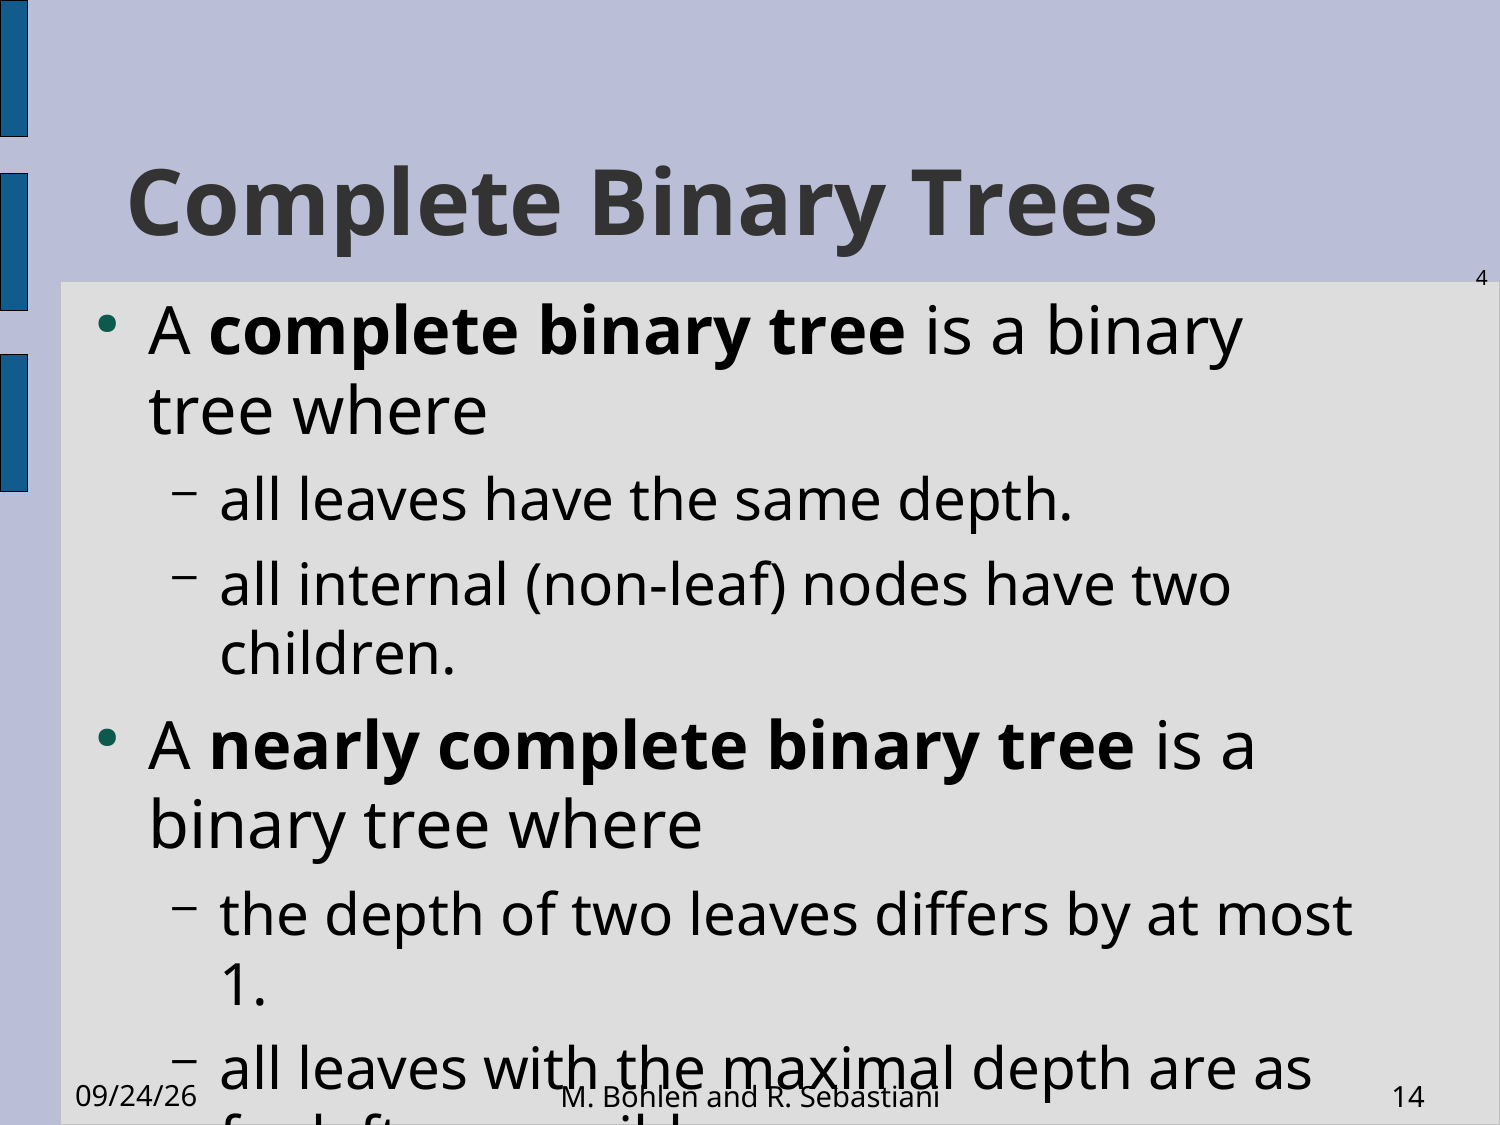

# Complete Binary Trees
4
A complete binary tree is a binary tree where
all leaves have the same depth.
all internal (non-leaf) nodes have two children.
A nearly complete binary tree is a binary tree where
the depth of two leaves differs by at most 1.
all leaves with the maximal depth are as far left as possible.
M. Böhlen and R. Sebastiani
14